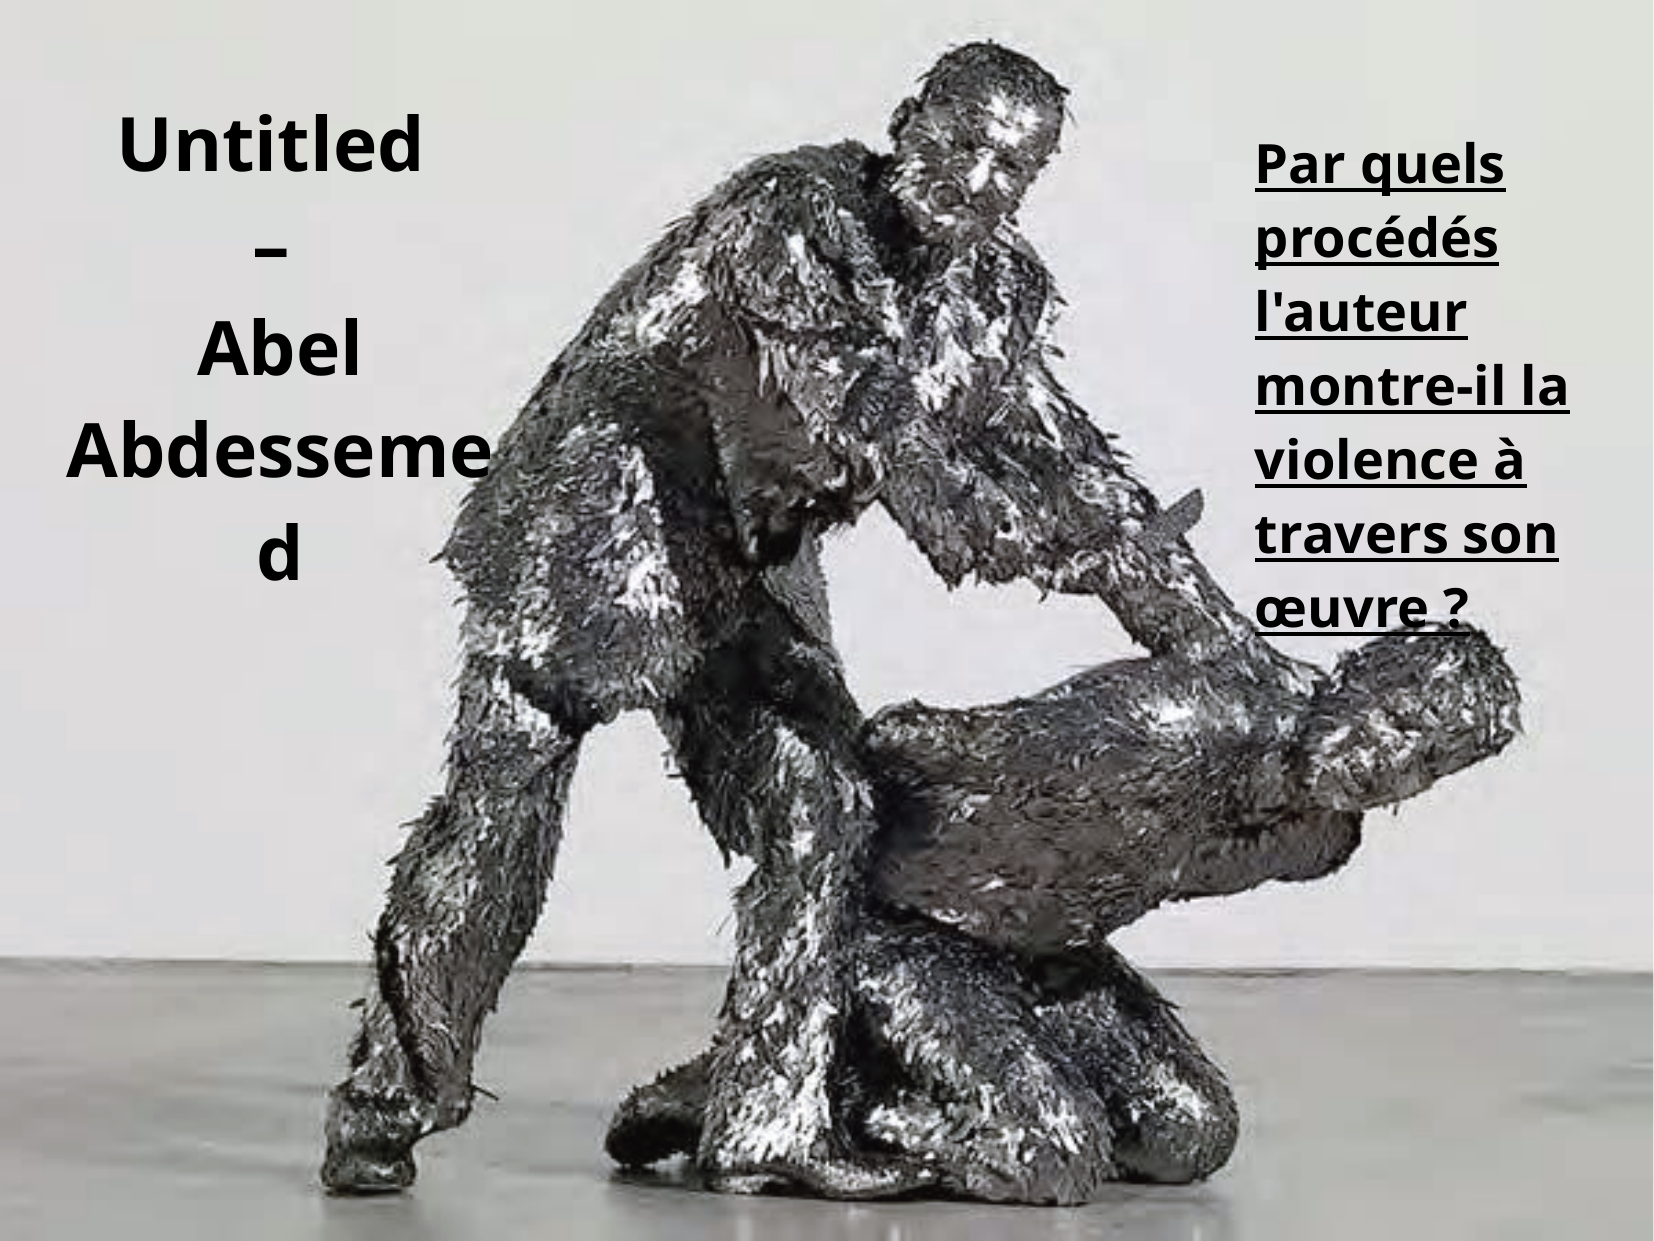

#
Untitled
–
Abel Abdessemed
Par quels procédés l'auteur montre-il la violence à travers son œuvre ?